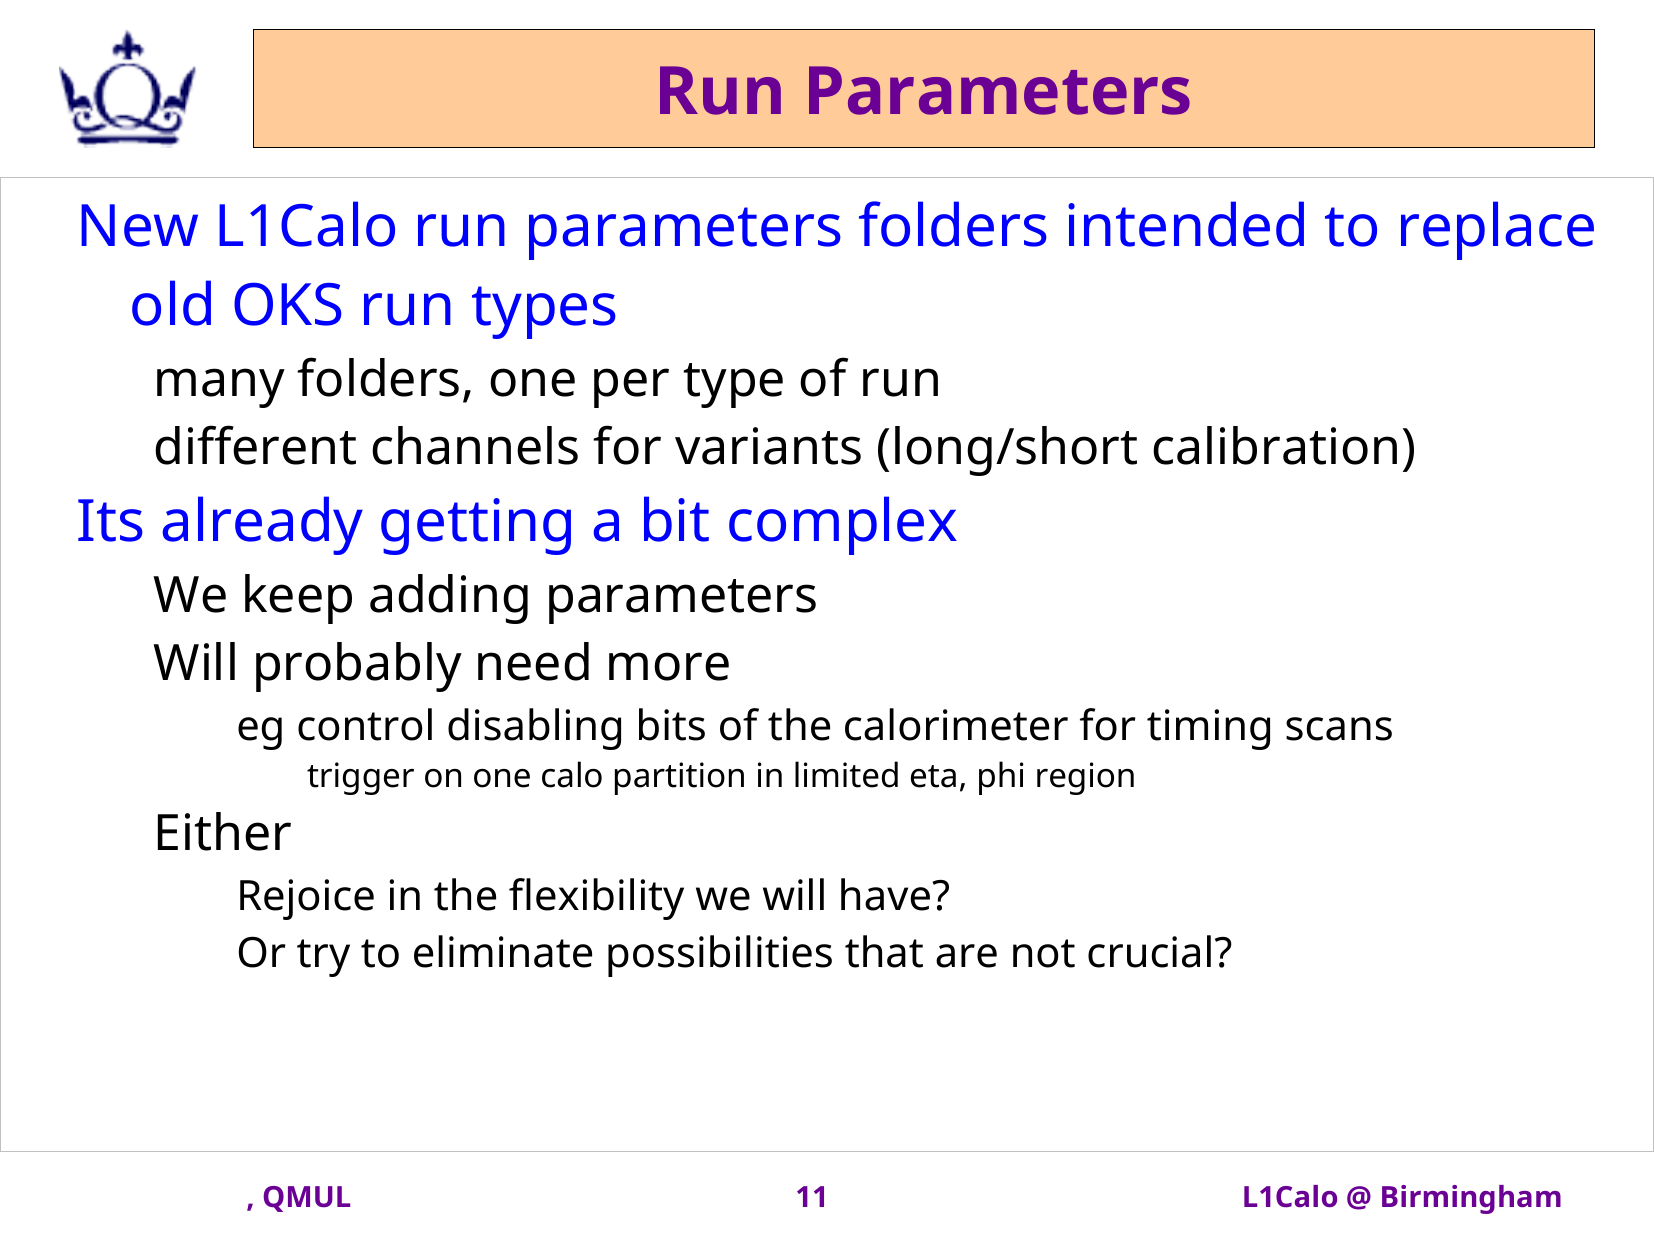

# Run Parameters
New L1Calo run parameters folders intended to replace old OKS run types
many folders, one per type of run
different channels for variants (long/short calibration)
Its already getting a bit complex
We keep adding parameters
Will probably need more
eg control disabling bits of the calorimeter for timing scans
trigger on one calo partition in limited eta, phi region
Either
Rejoice in the flexibility we will have?
Or try to eliminate possibilities that are not crucial?